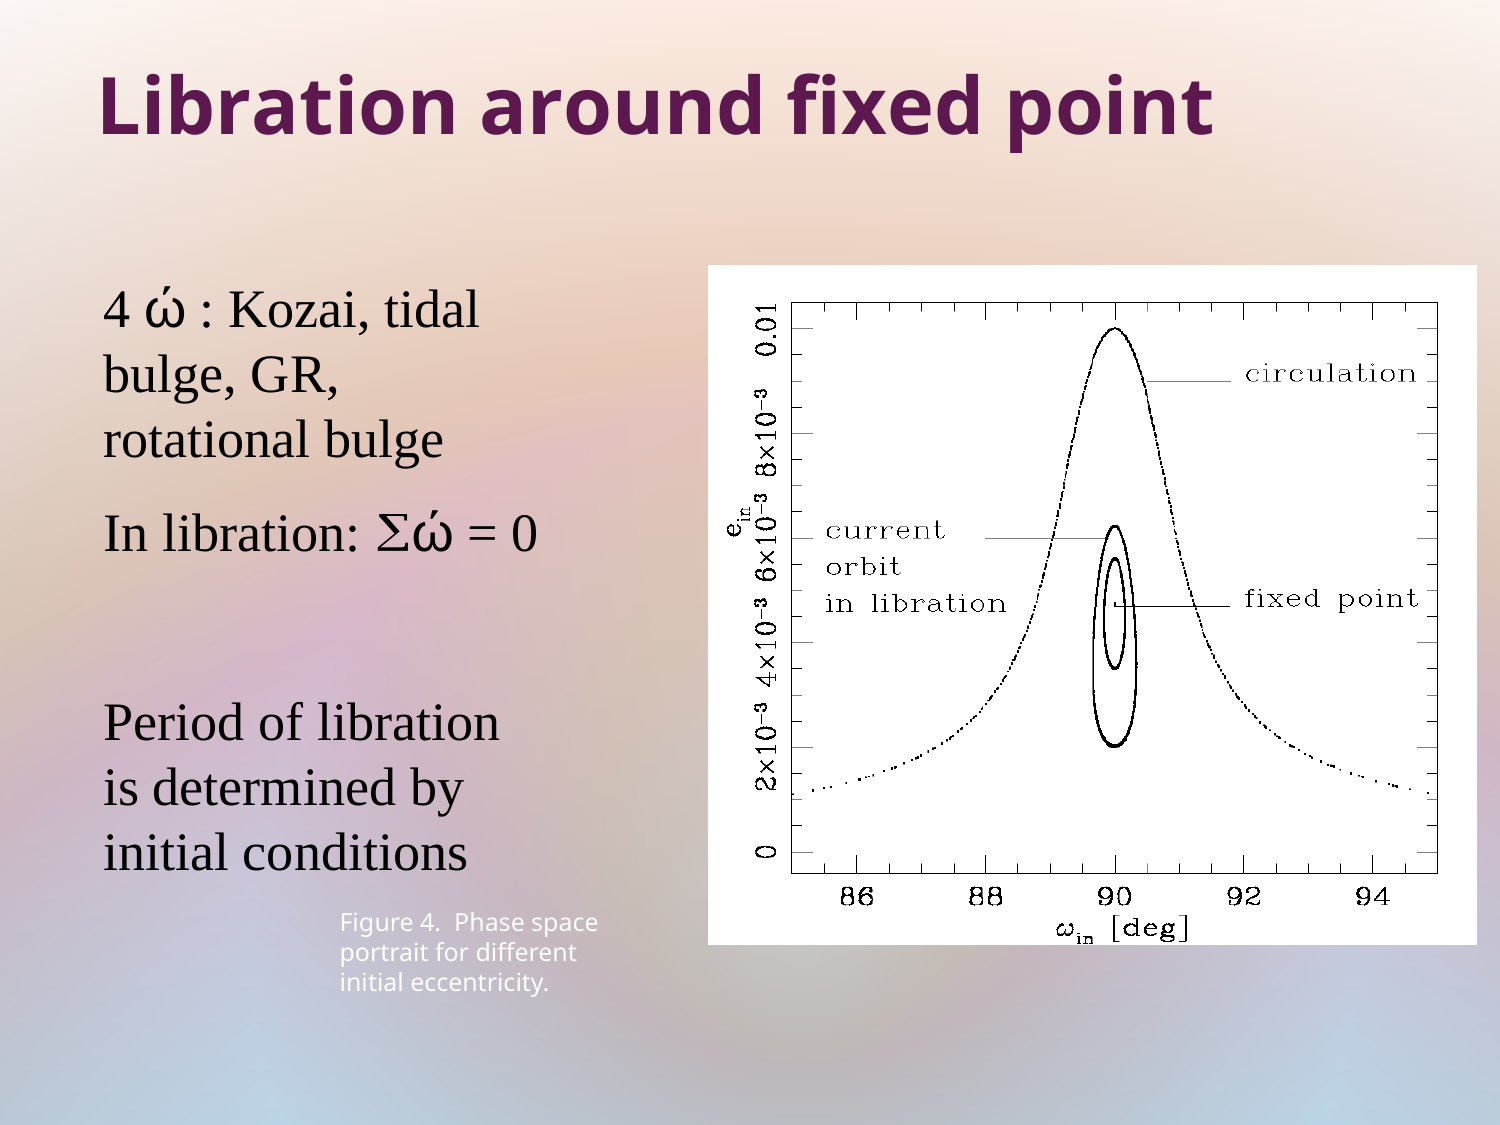

# Libration around fixed point
4 ώ : Kozai, tidal bulge, GR, rotational bulge
In libration: ώ = 0
Period of libration is determined by initial conditions
Figure 4. Phase space portrait for different initial eccentricity.